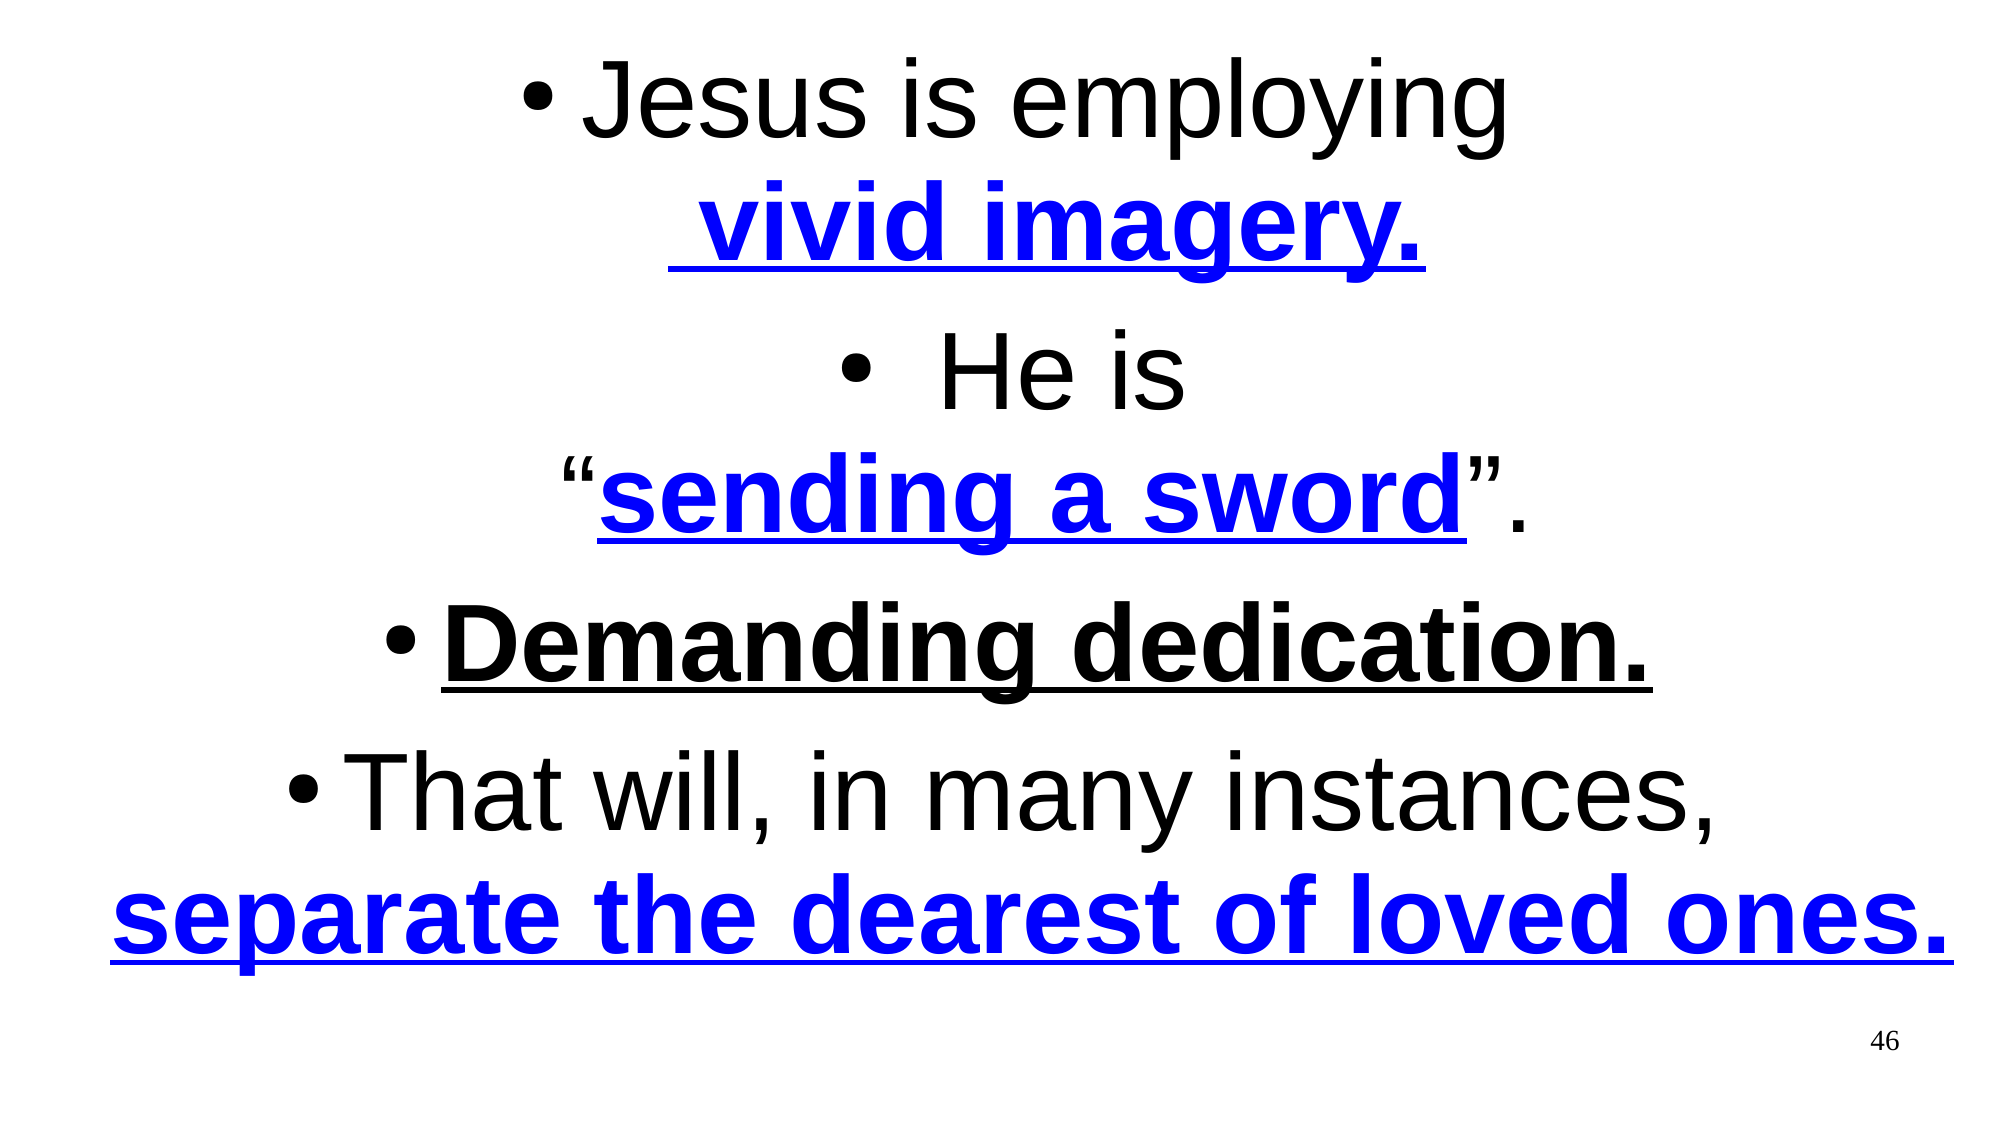

# Jesus is employing vivid imagery.
 He is
“sending a sword”.
Demanding dedication.
That will, in many instances,
separate the dearest of loved ones.
46